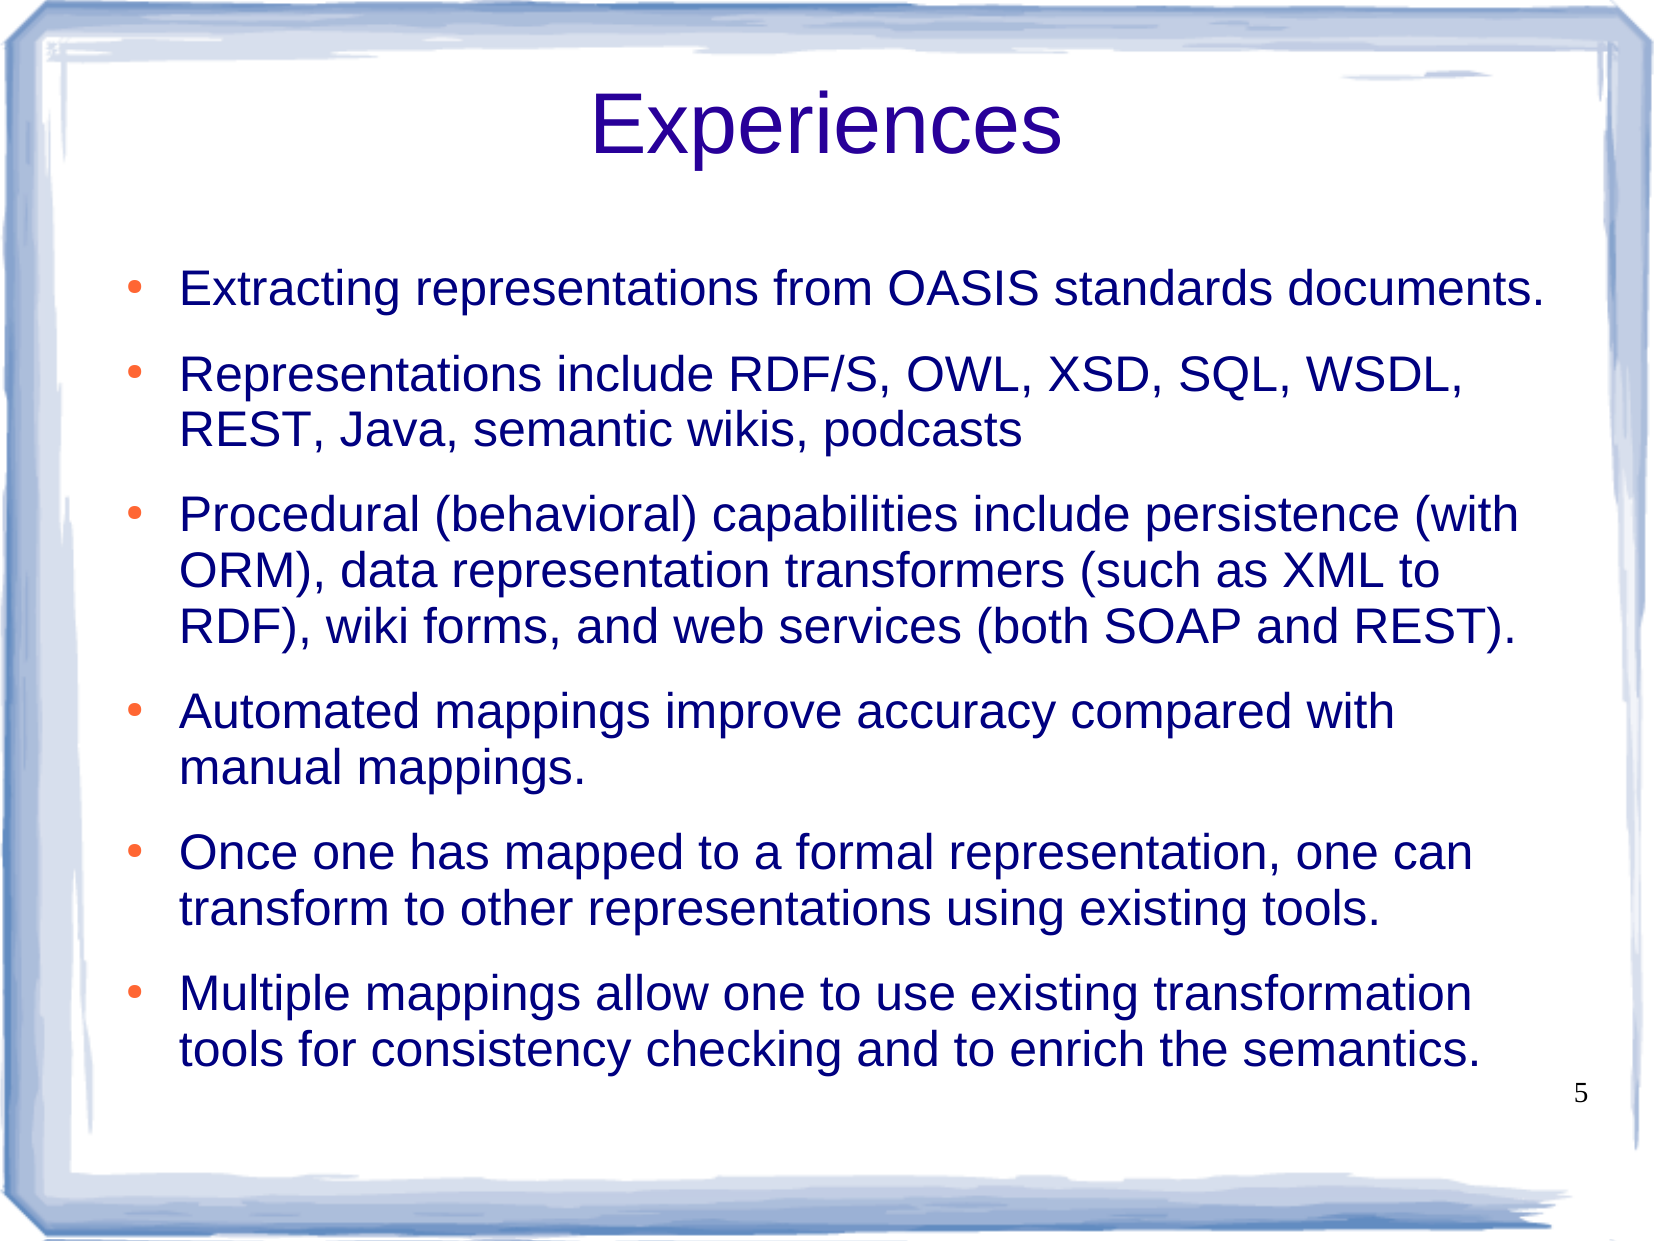

# Experiences
Extracting representations from OASIS standards documents.
Representations include RDF/S, OWL, XSD, SQL, WSDL, REST, Java, semantic wikis, podcasts
Procedural (behavioral) capabilities include persistence (with ORM), data representation transformers (such as XML to RDF), wiki forms, and web services (both SOAP and REST).
Automated mappings improve accuracy compared with manual mappings.
Once one has mapped to a formal representation, one can transform to other representations using existing tools.
Multiple mappings allow one to use existing transformation tools for consistency checking and to enrich the semantics.
5